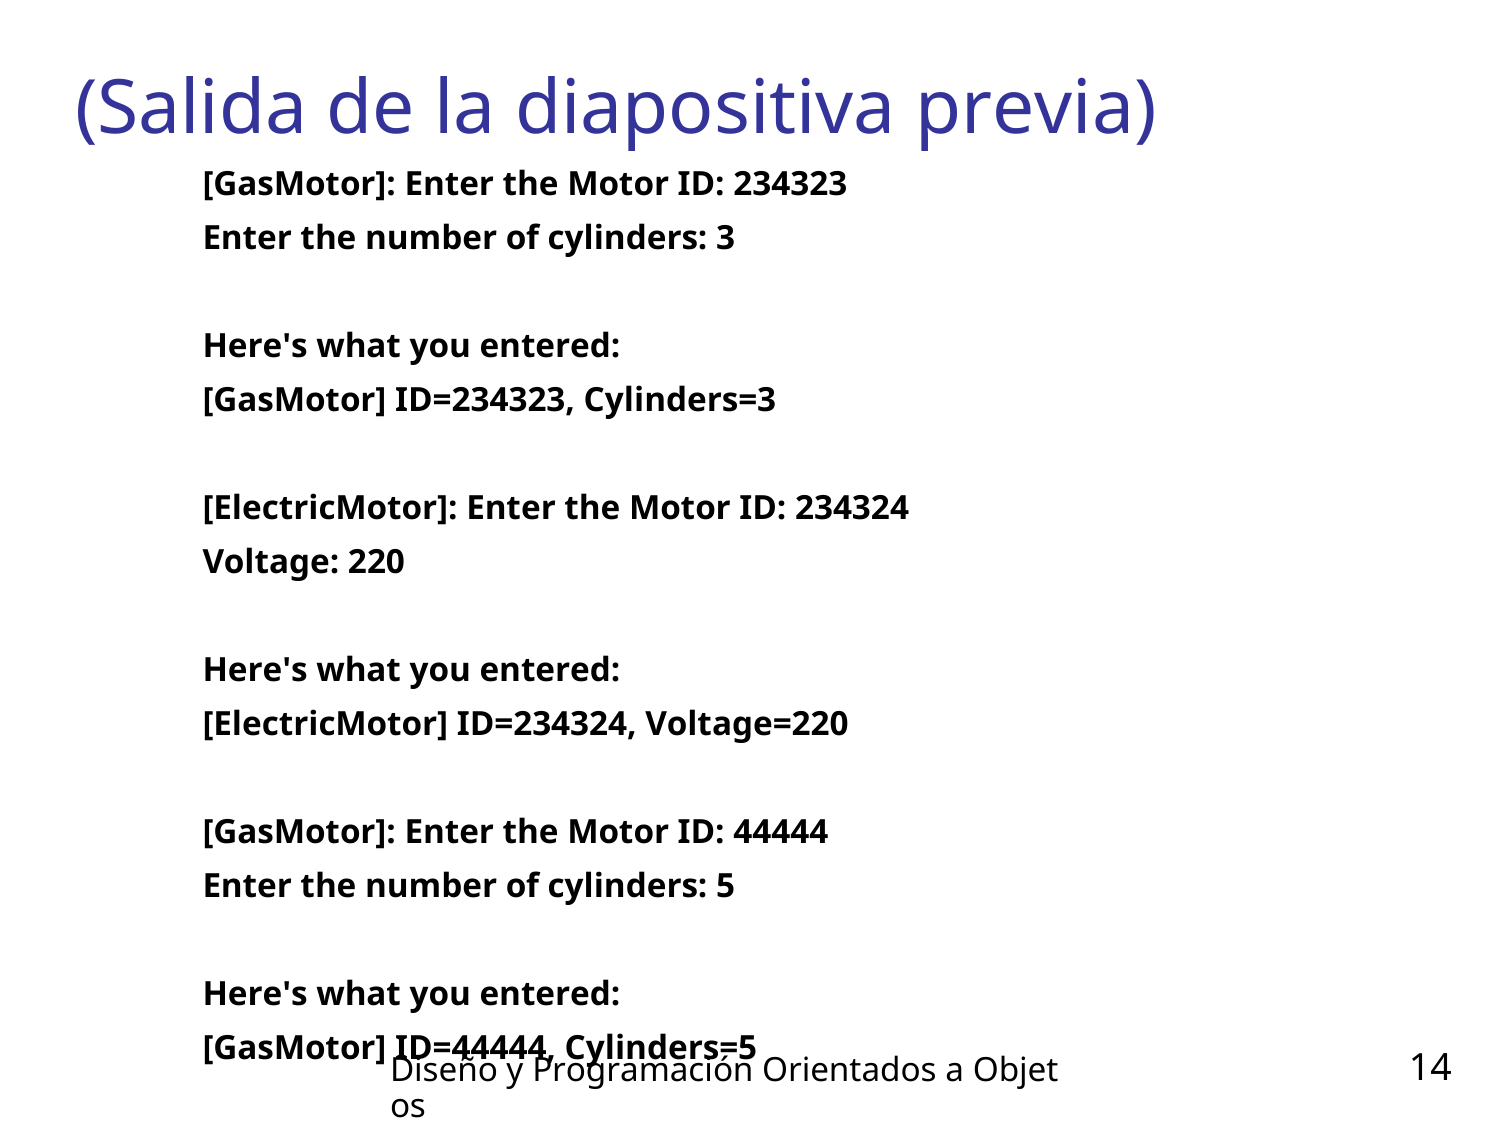

# (Salida de la diapositiva previa)‏
[GasMotor]: Enter the Motor ID: 234323
Enter the number of cylinders: 3
Here's what you entered:
[GasMotor] ID=234323, Cylinders=3
[ElectricMotor]: Enter the Motor ID: 234324
Voltage: 220
Here's what you entered:
[ElectricMotor] ID=234324, Voltage=220
[GasMotor]: Enter the Motor ID: 44444
Enter the number of cylinders: 5
Here's what you entered:
[GasMotor] ID=44444, Cylinders=5
Diseño y Programación Orientados a Objetos
14